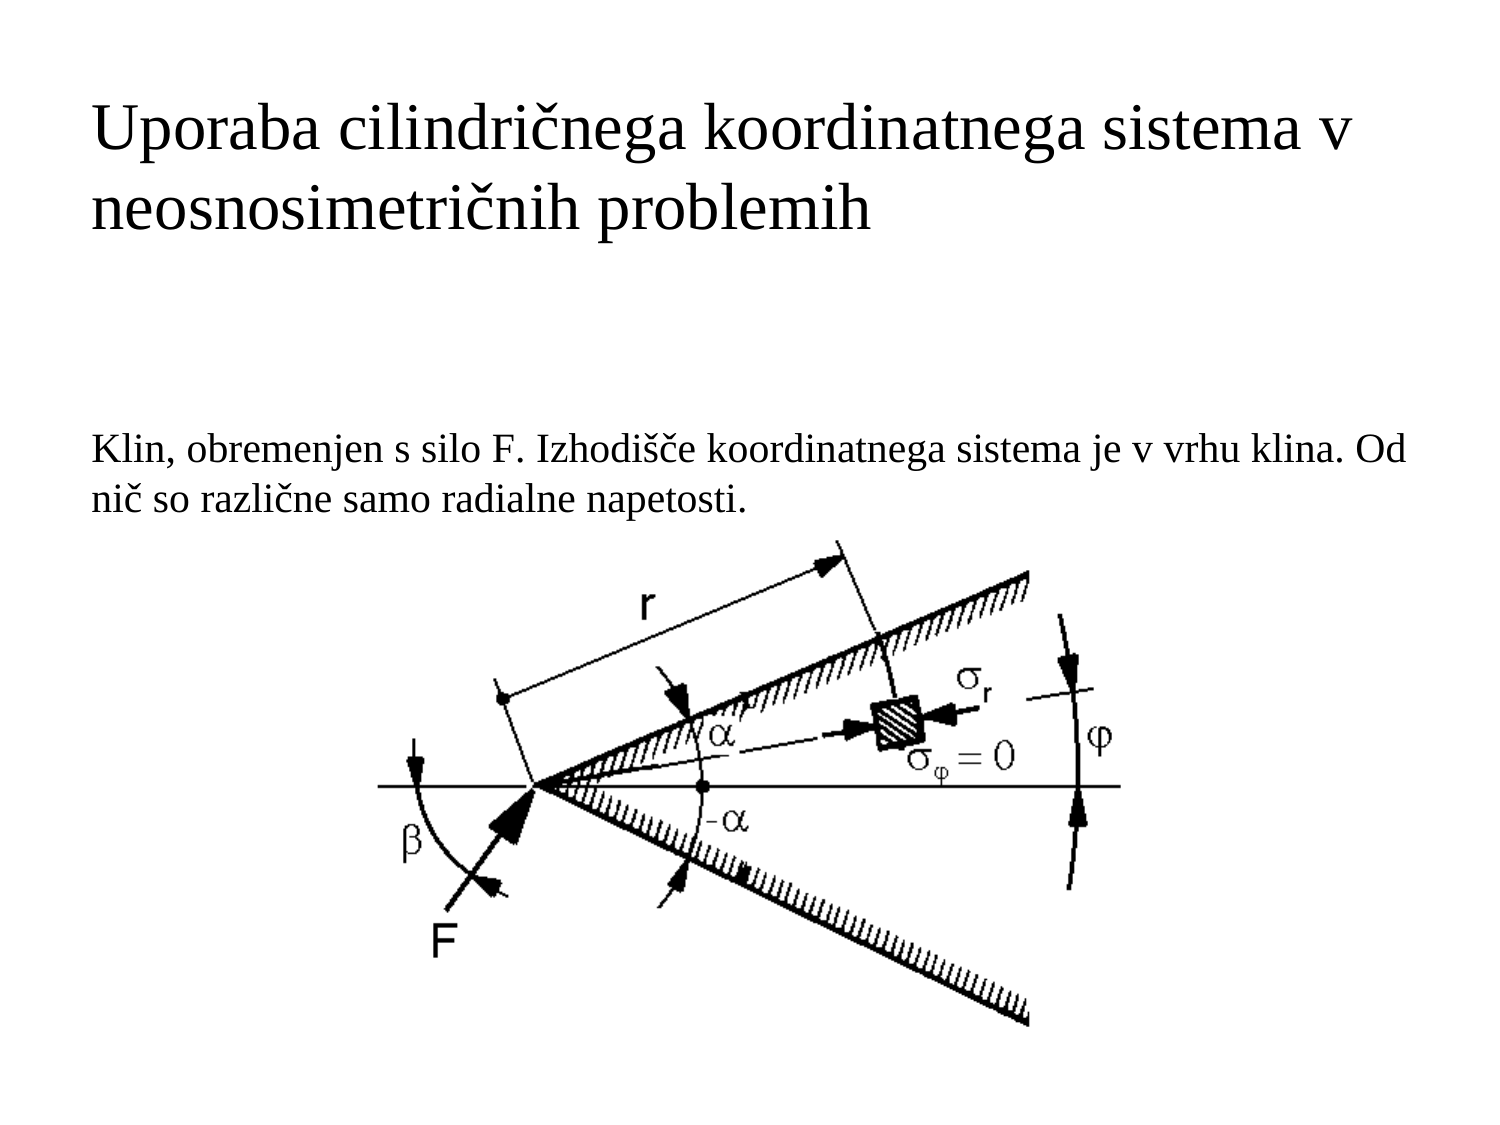

Uporaba cilindričnega koordinatnega sistema v neosnosimetričnih problemih
Klin, obremenjen s silo F. Izhodišče koordinatnega sistema je v vrhu klina. Od nič so različne samo radialne napetosti.